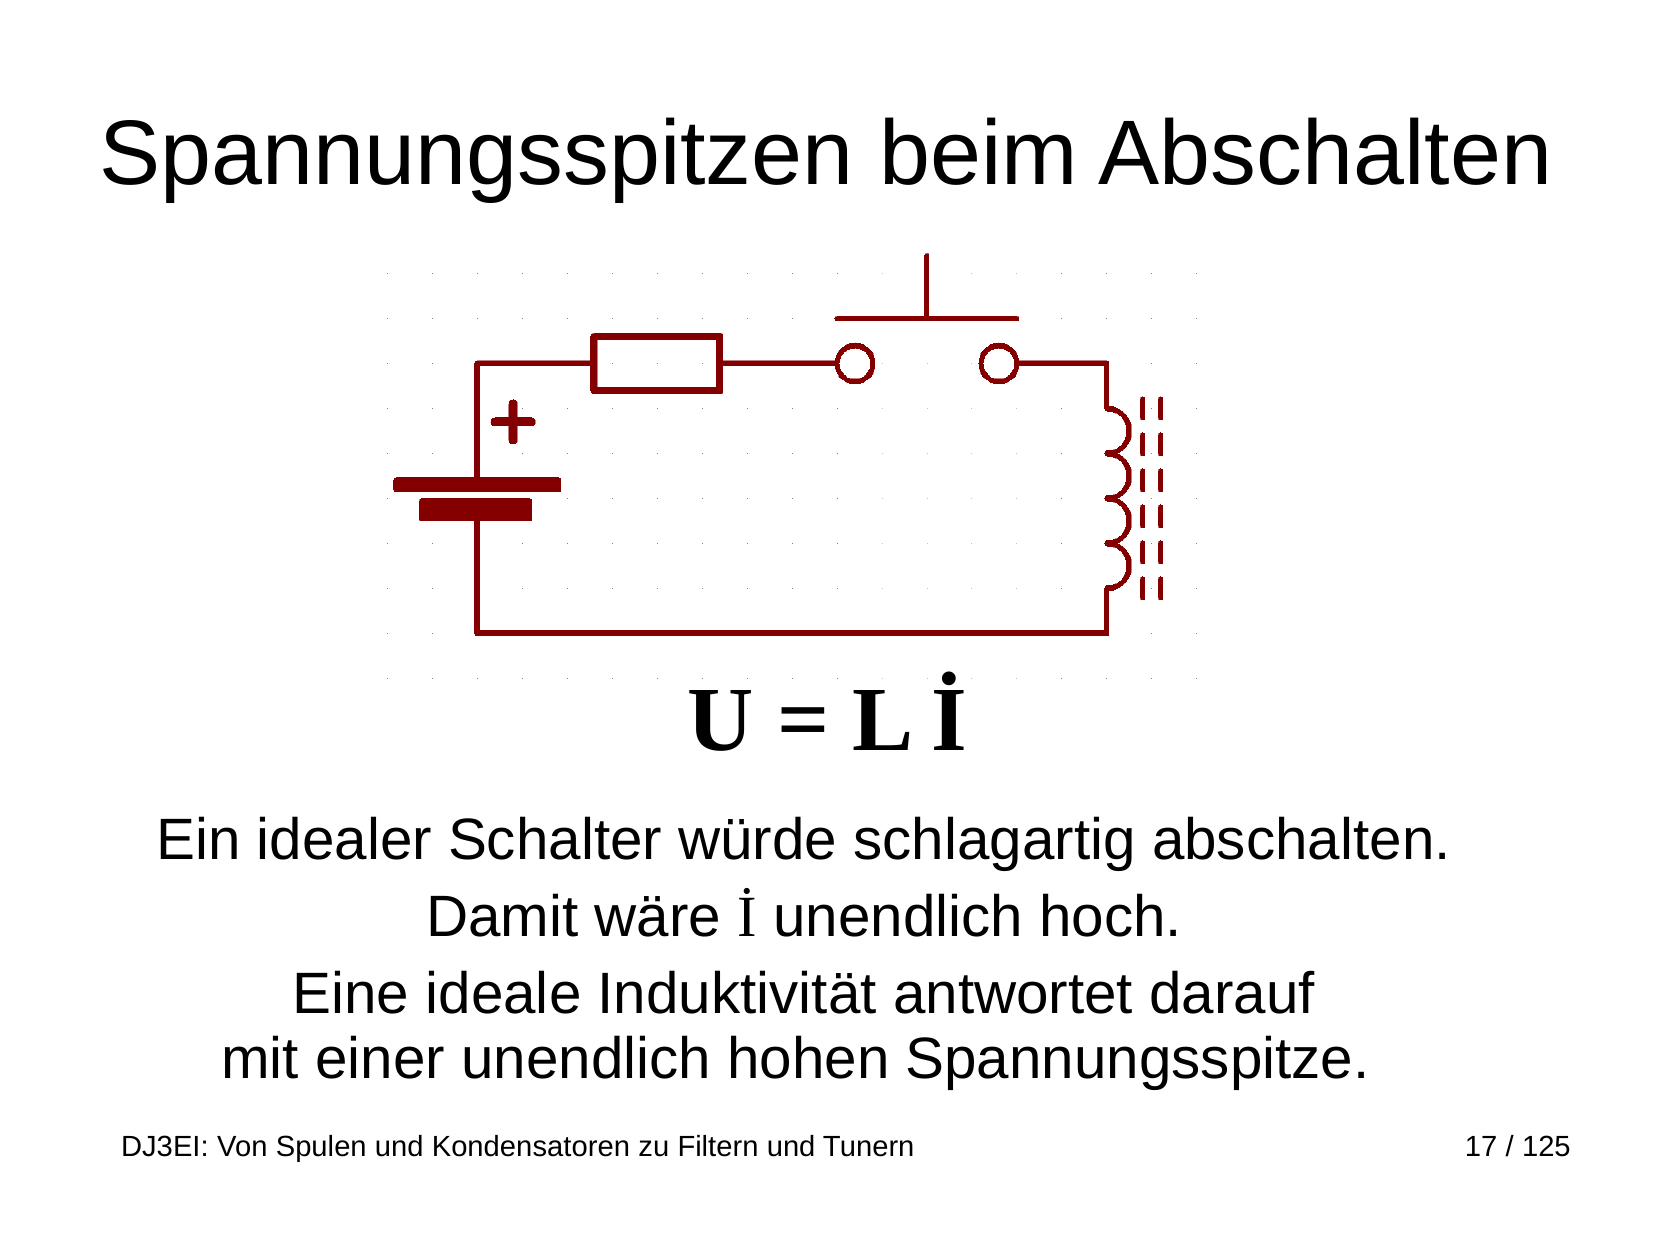

# Spannungsspitzen beim Abschalten
U = L İ
Ein idealer Schalter würde schlagartig abschalten.
Damit wäre İ unendlich hoch.
Eine ideale Induktivität antwortet darauf
mit einer unendlich hohen Spannungsspitze.